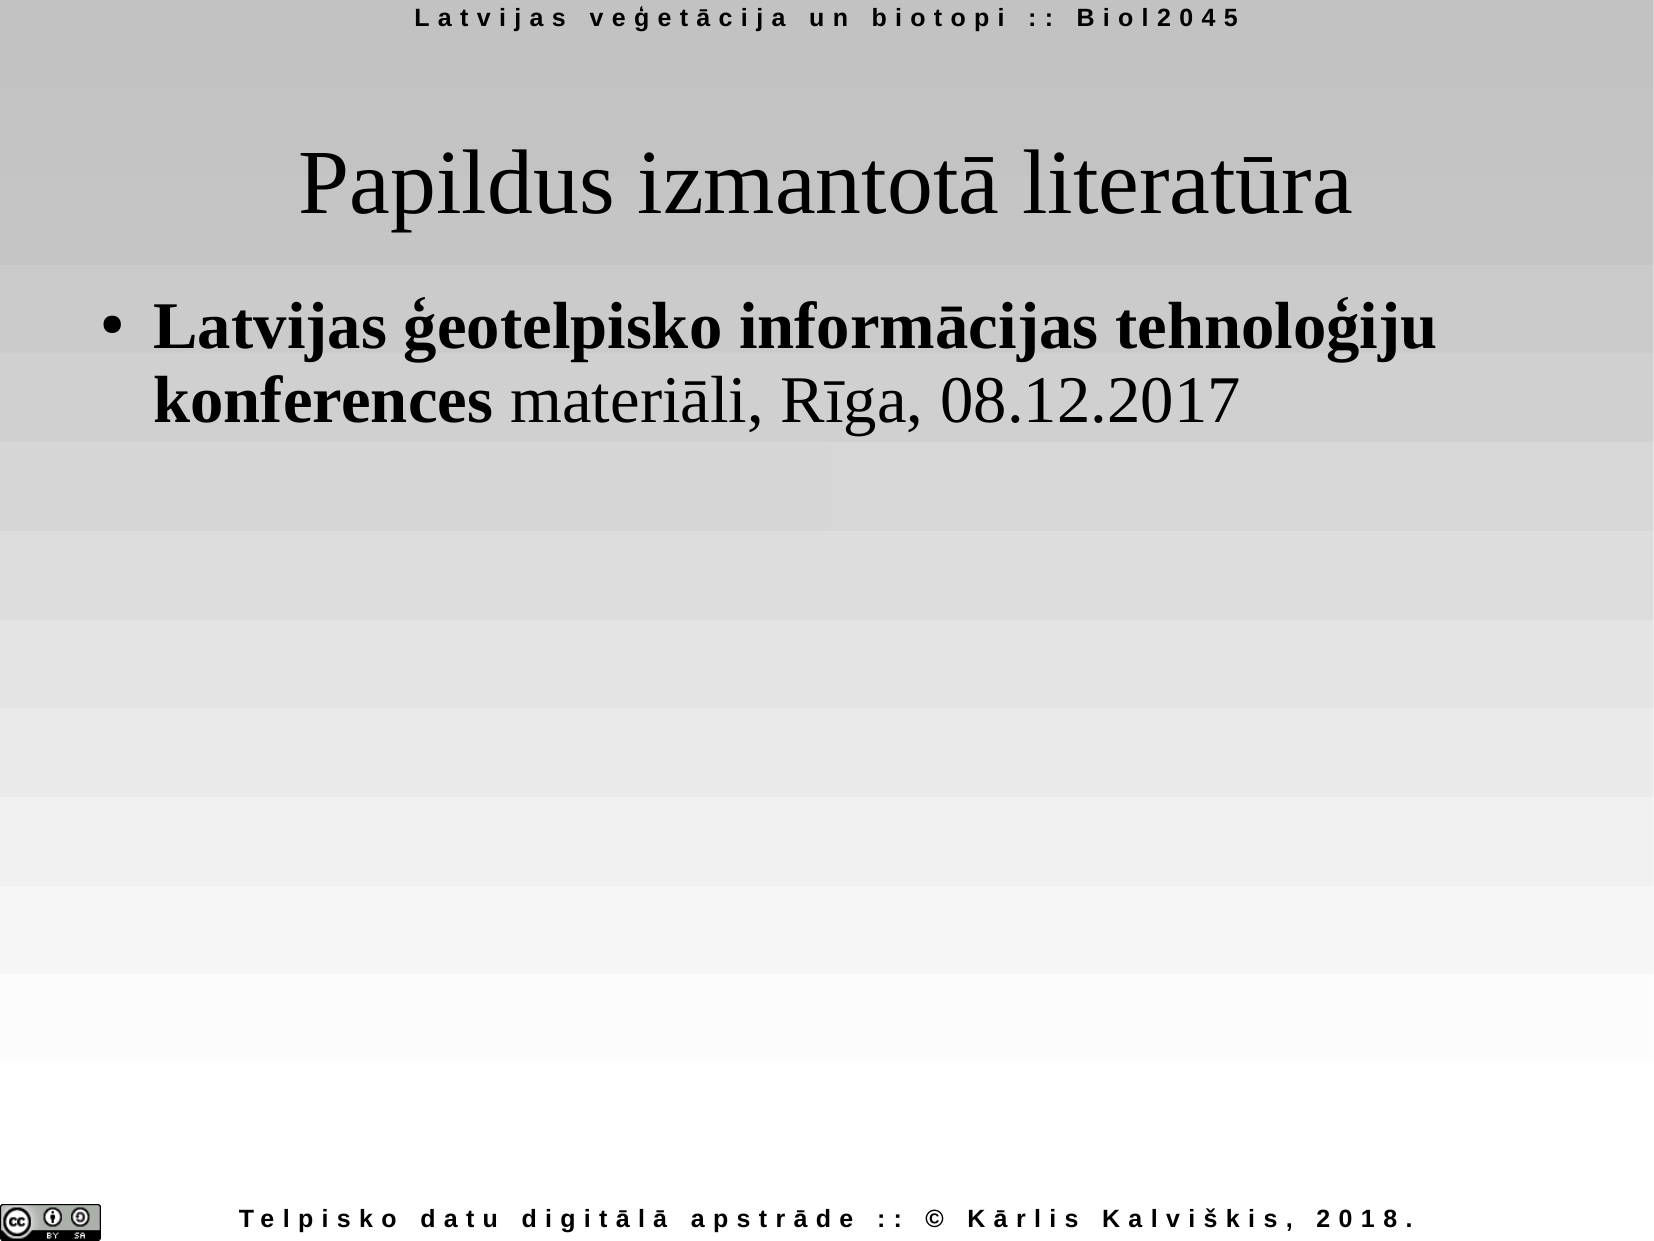

# Papildus izmantotā literatūra
Latvijas ģeotelpisko informācijas tehnoloģiju konferences materiāli, Rīga, 08.12.2017